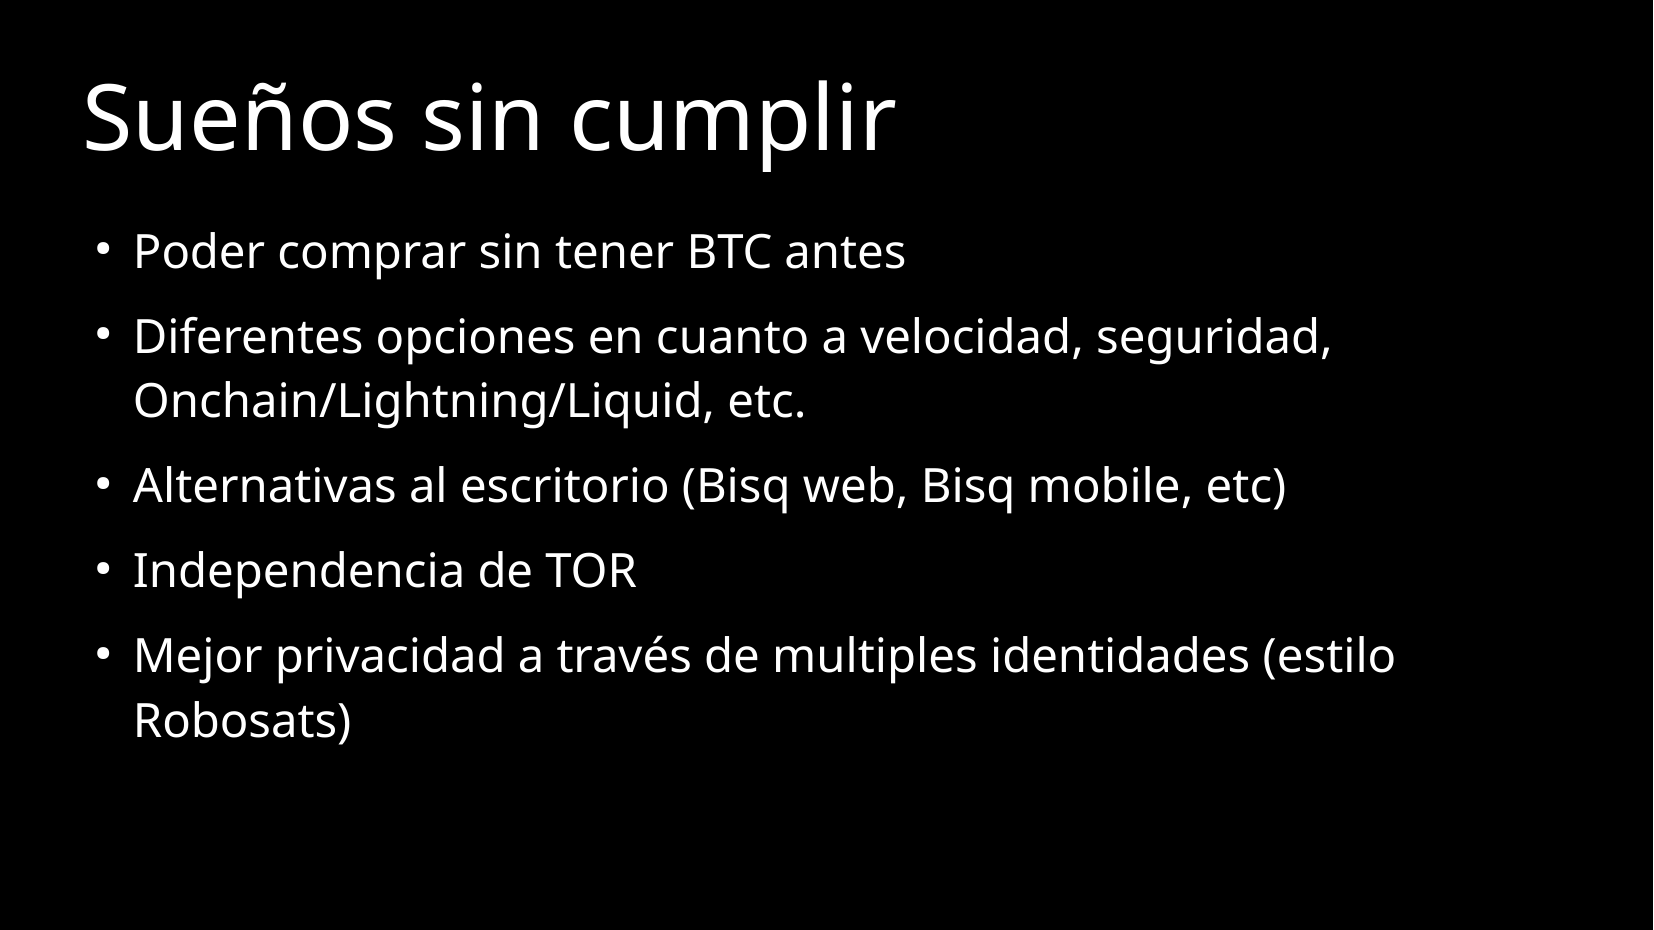

# Sueños sin cumplir
Poder comprar sin tener BTC antes
Diferentes opciones en cuanto a velocidad, seguridad, Onchain/Lightning/Liquid, etc.
Alternativas al escritorio (Bisq web, Bisq mobile, etc)
Independencia de TOR
Mejor privacidad a través de multiples identidades (estilo Robosats)